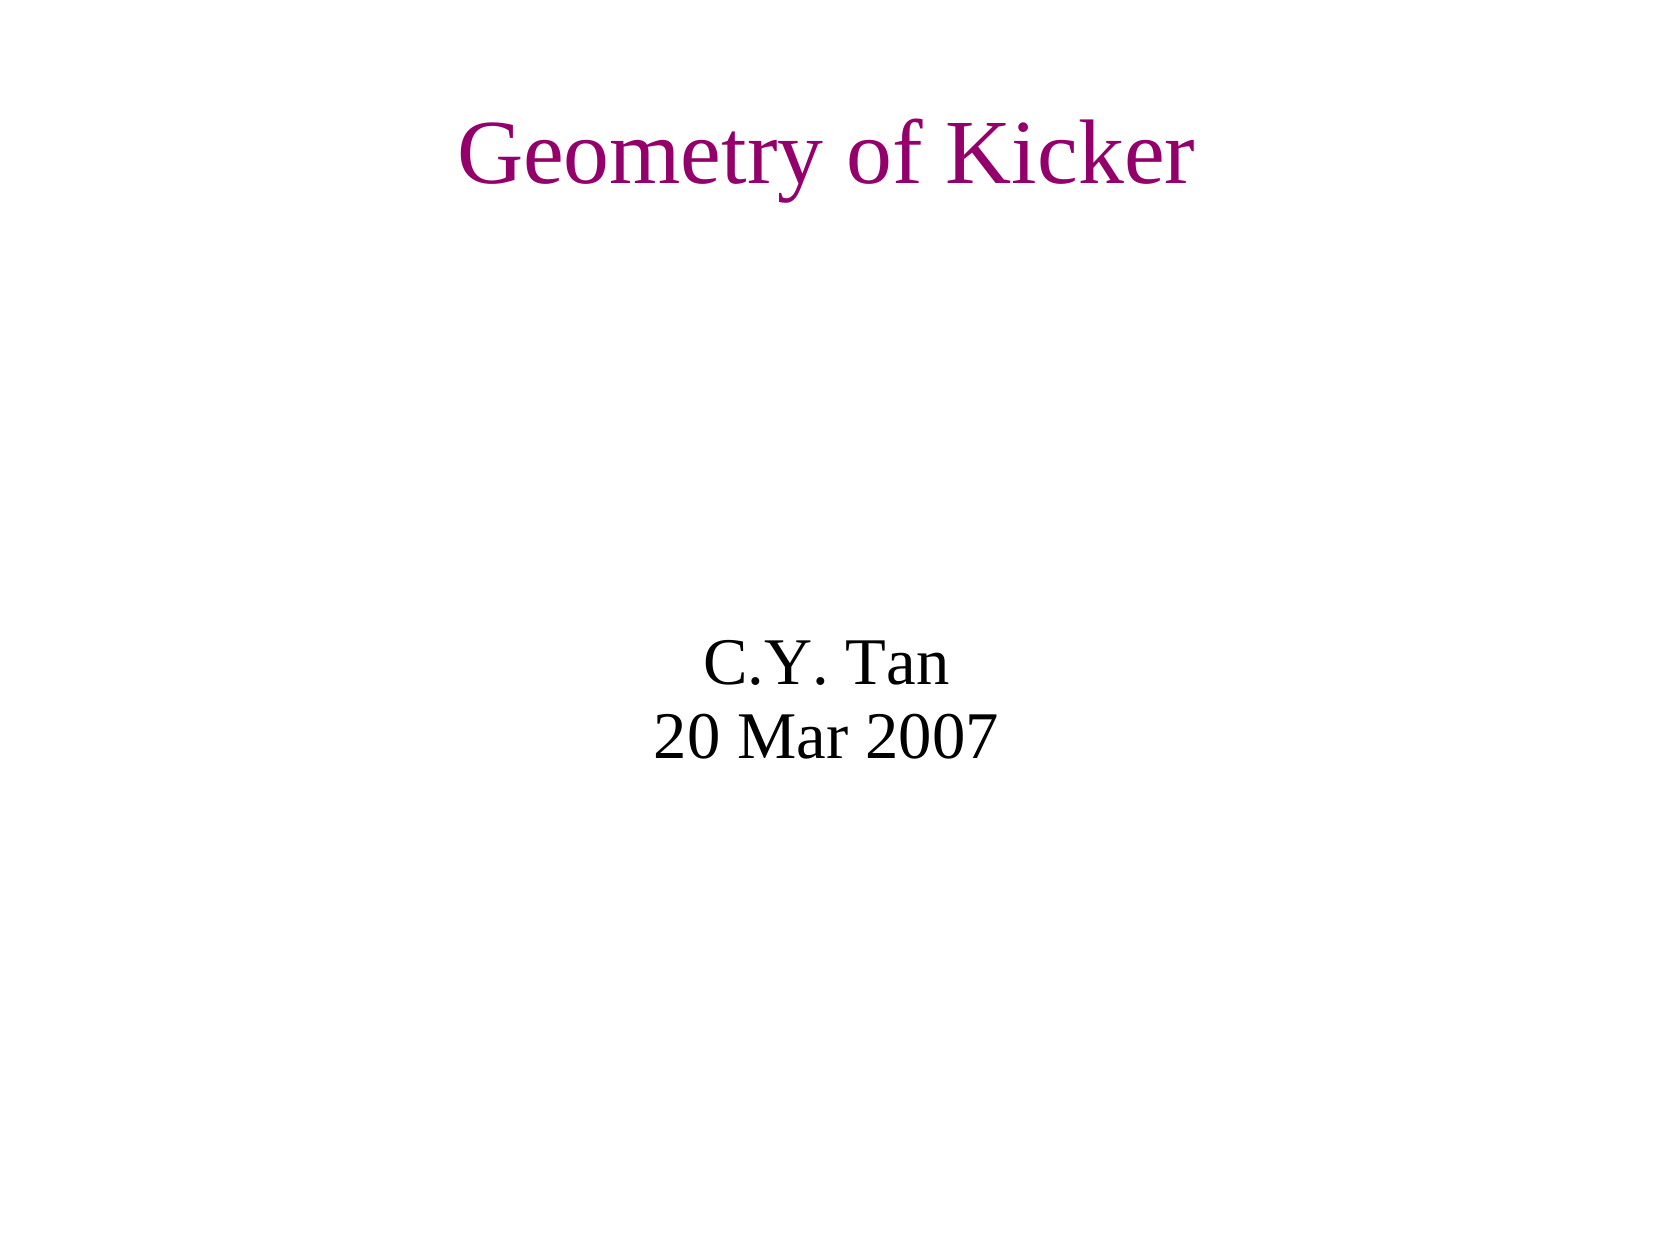

# Geometry of Kicker
C.Y. Tan
20 Mar 2007